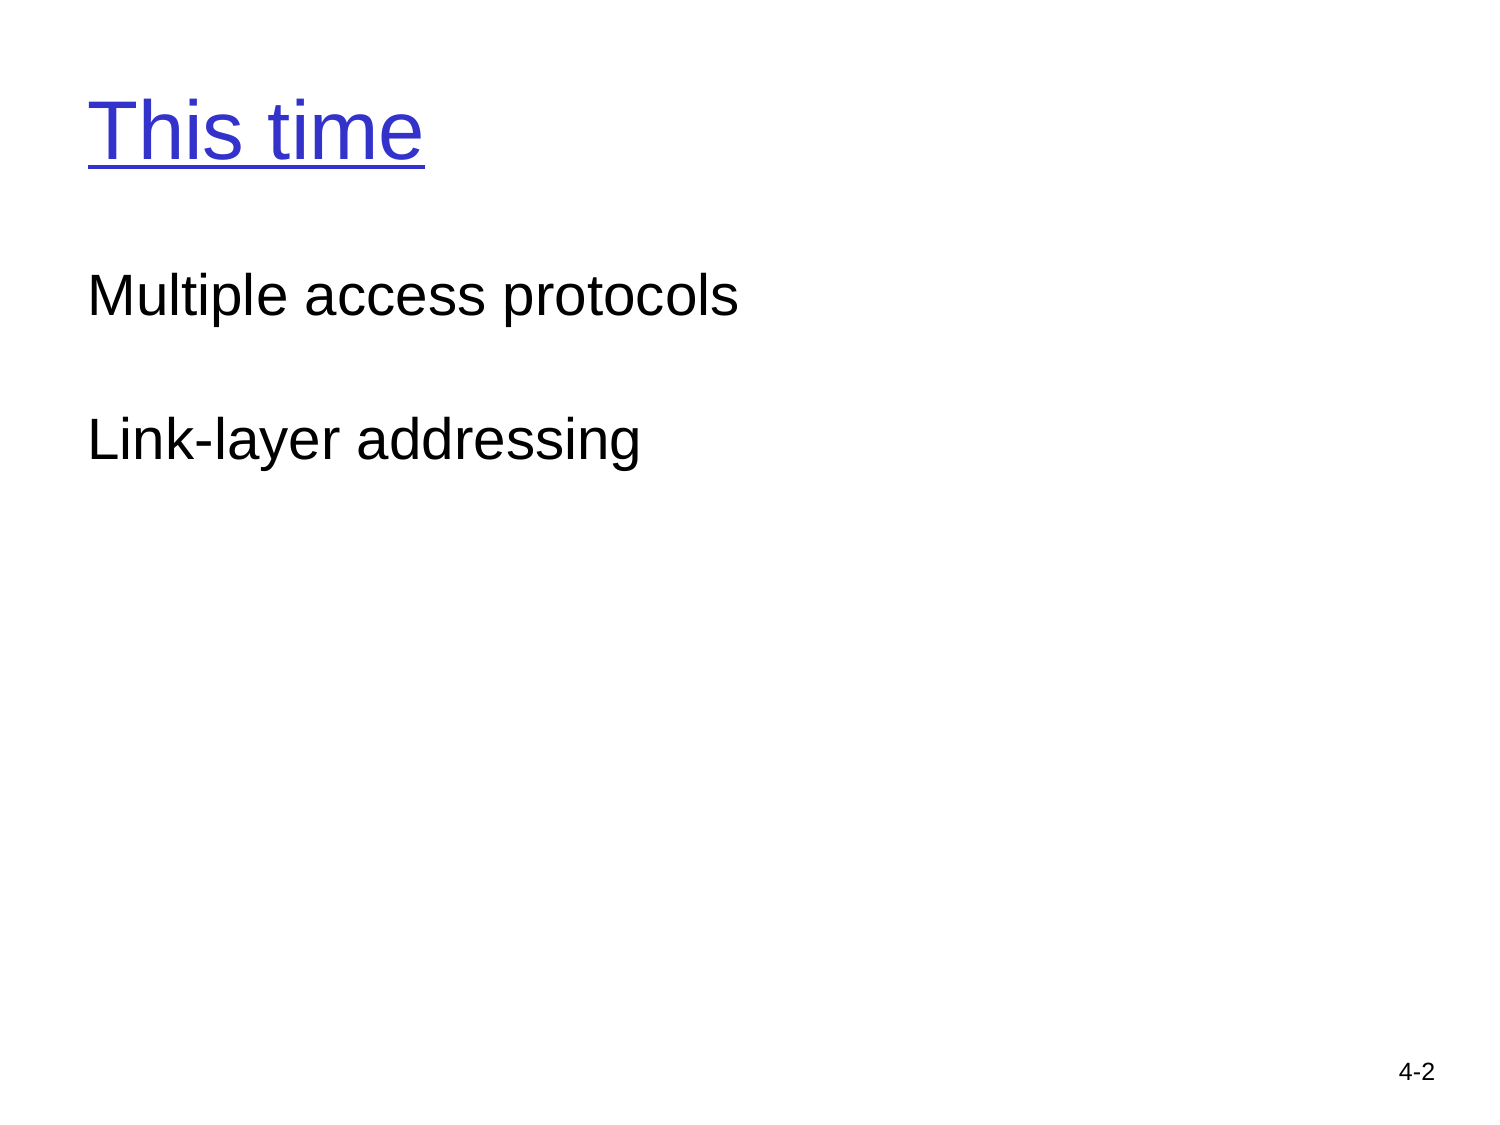

# This time
Multiple access protocols
Link-layer addressing
2